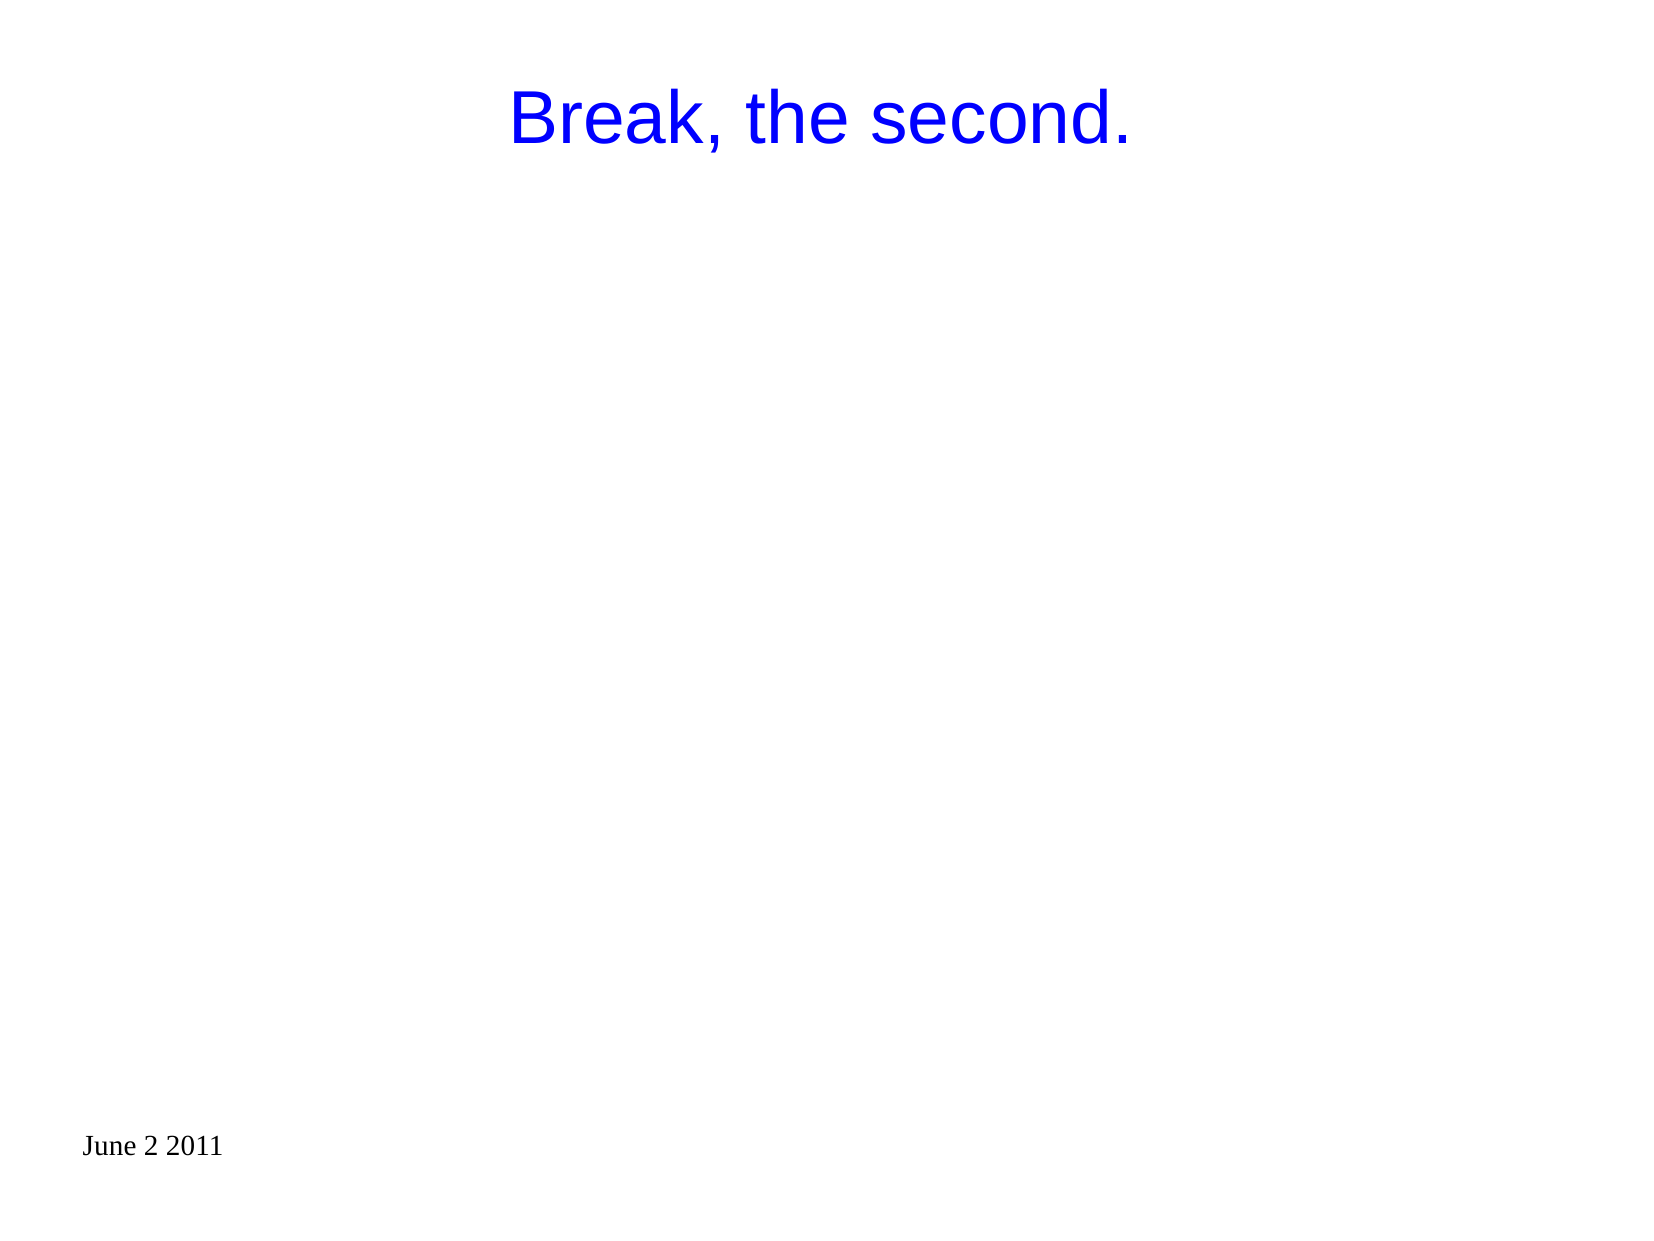

# Break, the second.
June 2 2011